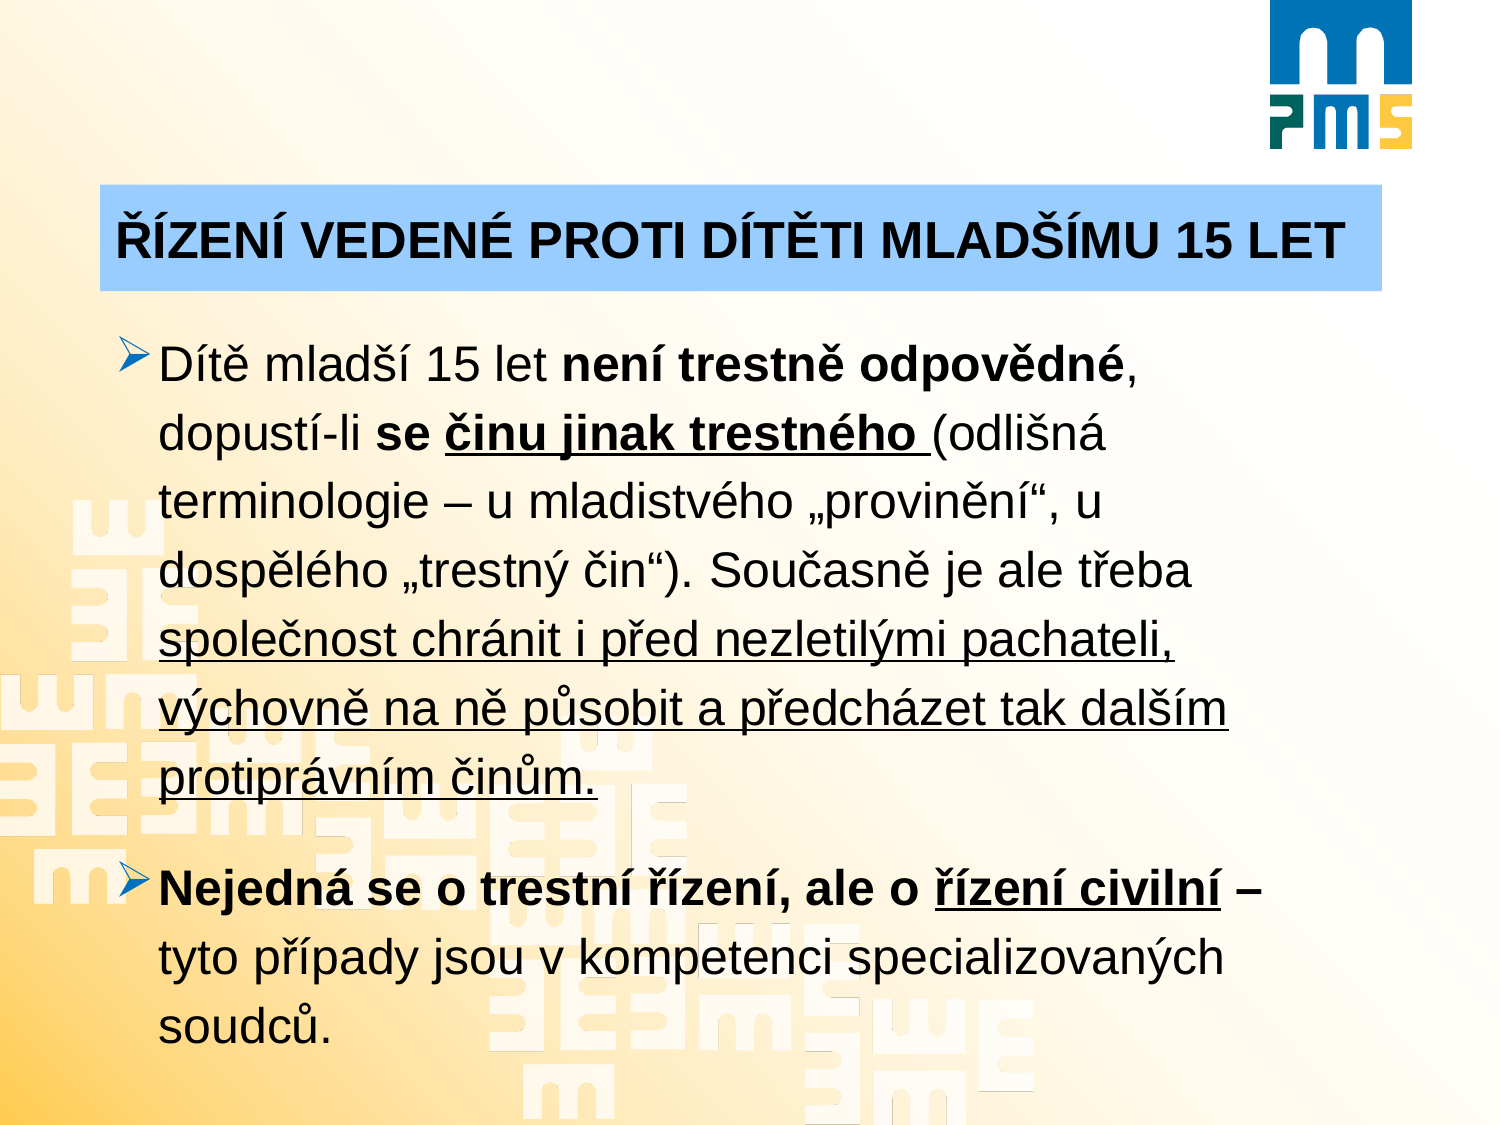

# ŘÍZENÍ VEDENÉ PROTI DÍTĚTI MLADŠÍMU 15 LET
Dítě mladší 15 let není trestně odpovědné, dopustí-li se činu jinak trestného (odlišná terminologie – u mladistvého „provinění“, u dospělého „trestný čin“). Současně je ale třeba společnost chránit i před nezletilými pachateli, výchovně na ně působit a předcházet tak dalším protiprávním činům.
Nejedná se o trestní řízení, ale o řízení civilní – tyto případy jsou v kompetenci specializovaných soudců.